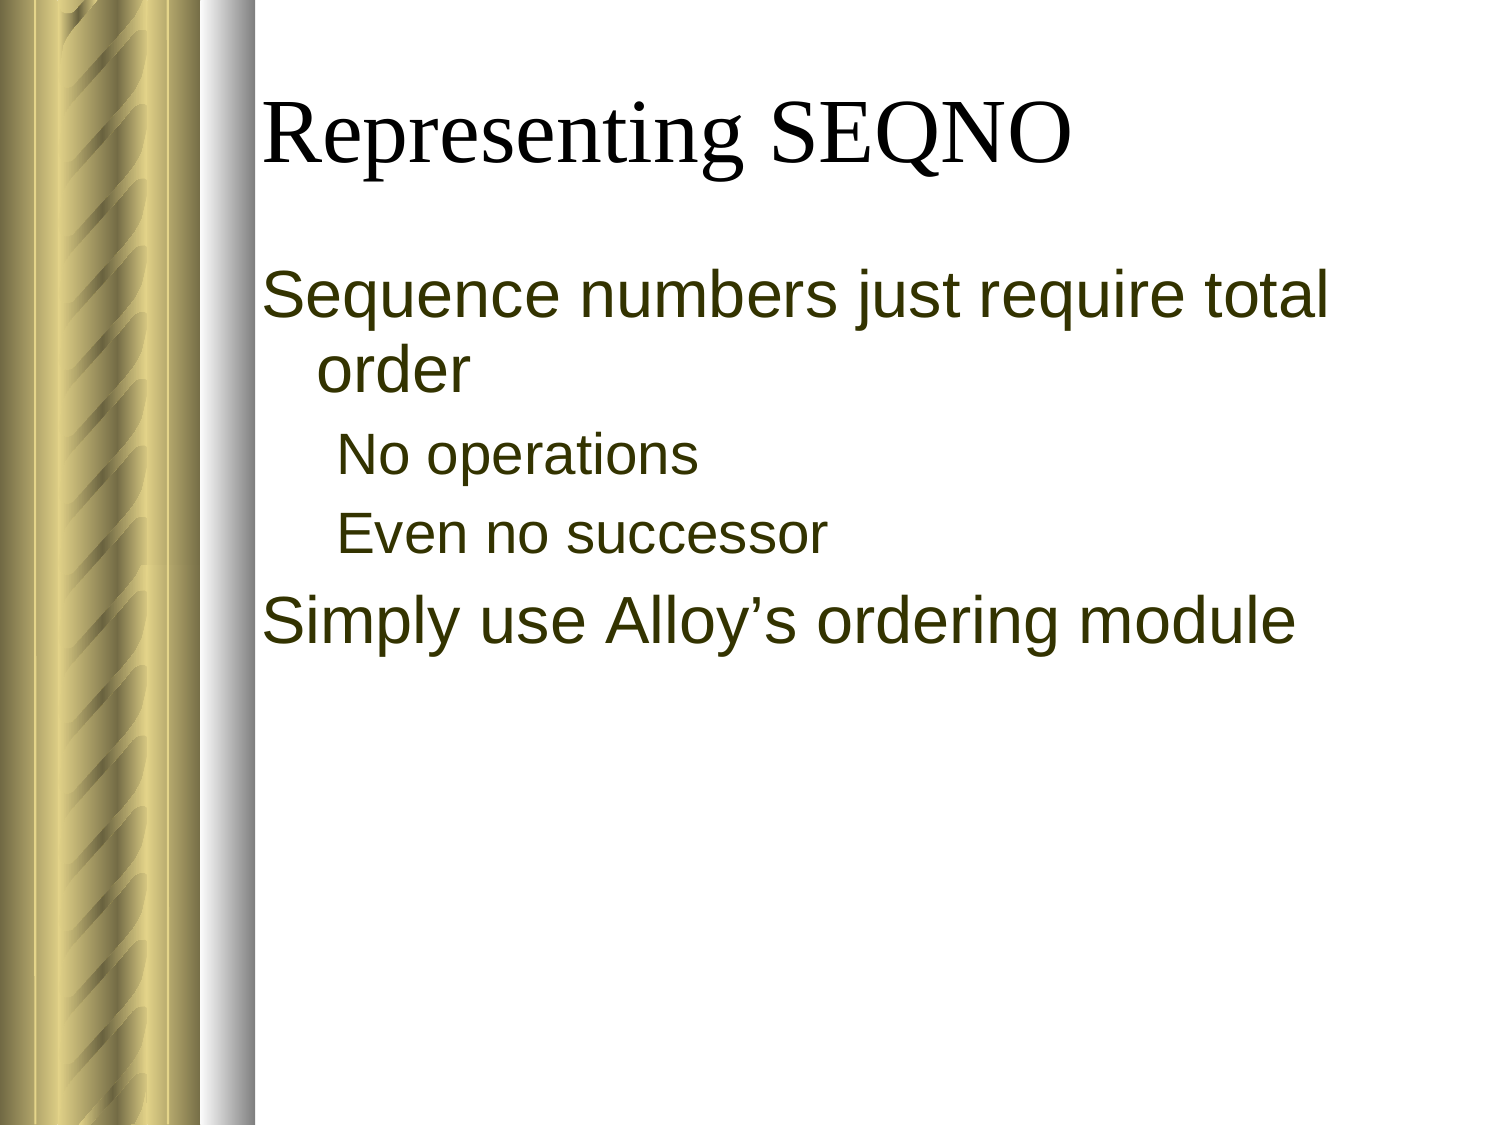

# Representing SEQNO
Sequence numbers just require total order
No operations
Even no successor
Simply use Alloy’s ordering module